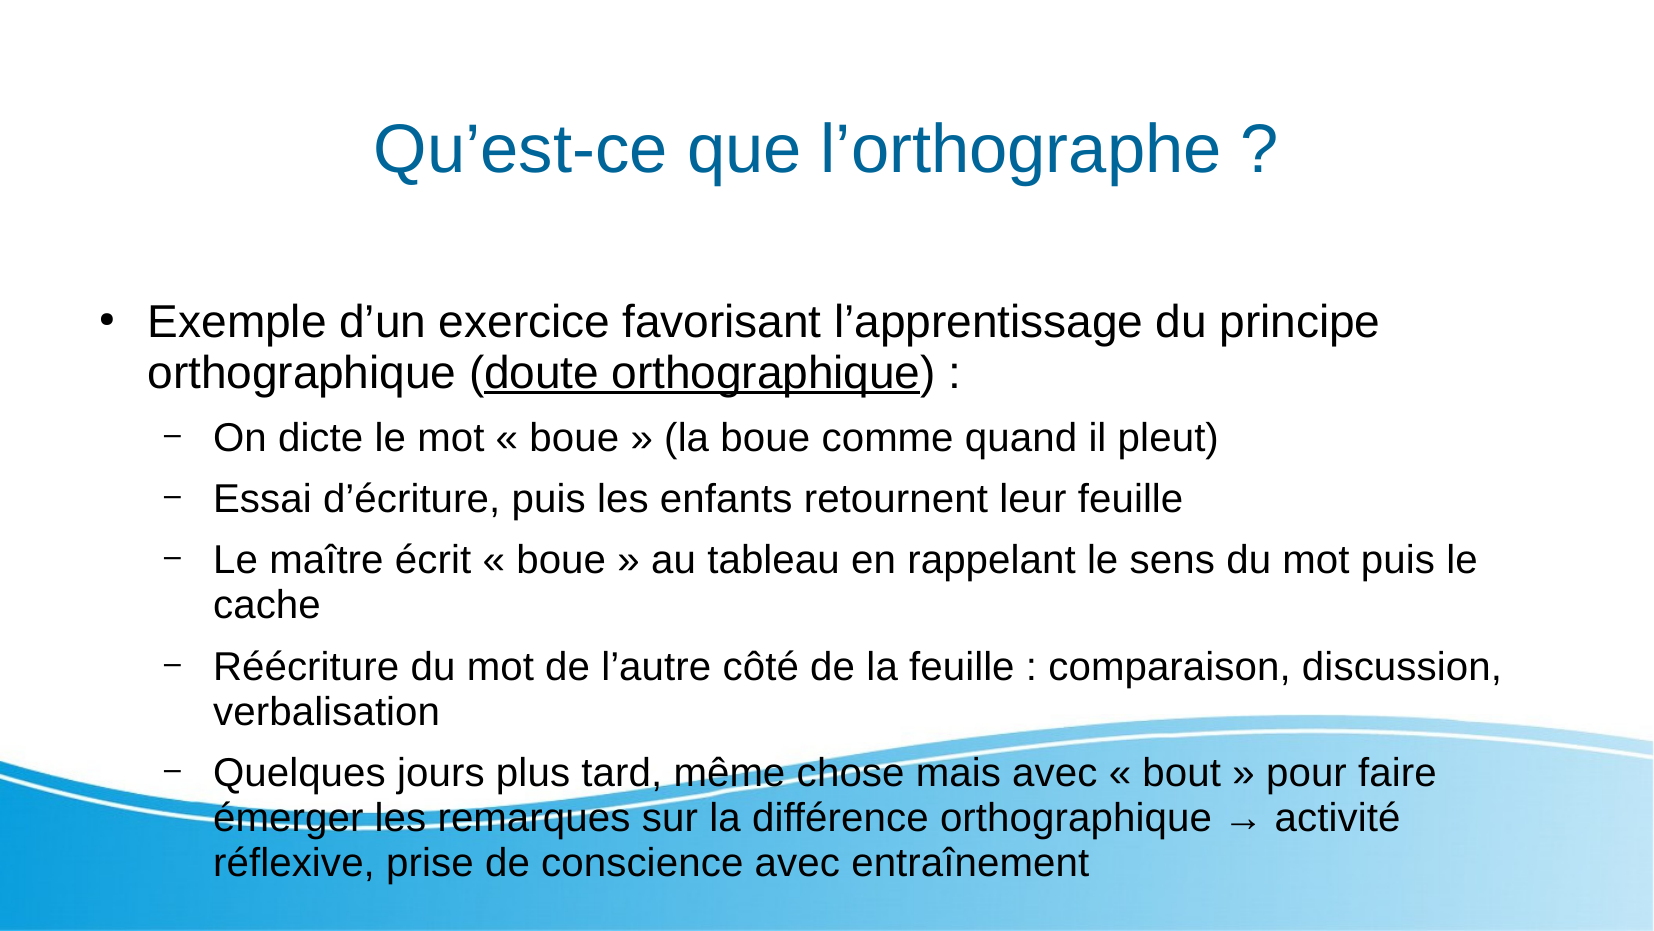

# Qu’est-ce que l’orthographe ?
Exemple d’un exercice favorisant l’apprentissage du principe orthographique (doute orthographique) :
On dicte le mot « boue » (la boue comme quand il pleut)
Essai d’écriture, puis les enfants retournent leur feuille
Le maître écrit « boue » au tableau en rappelant le sens du mot puis le cache
Réécriture du mot de l’autre côté de la feuille : comparaison, discussion, verbalisation
Quelques jours plus tard, même chose mais avec « bout » pour faire émerger les remarques sur la différence orthographique → activité réflexive, prise de conscience avec entraînement